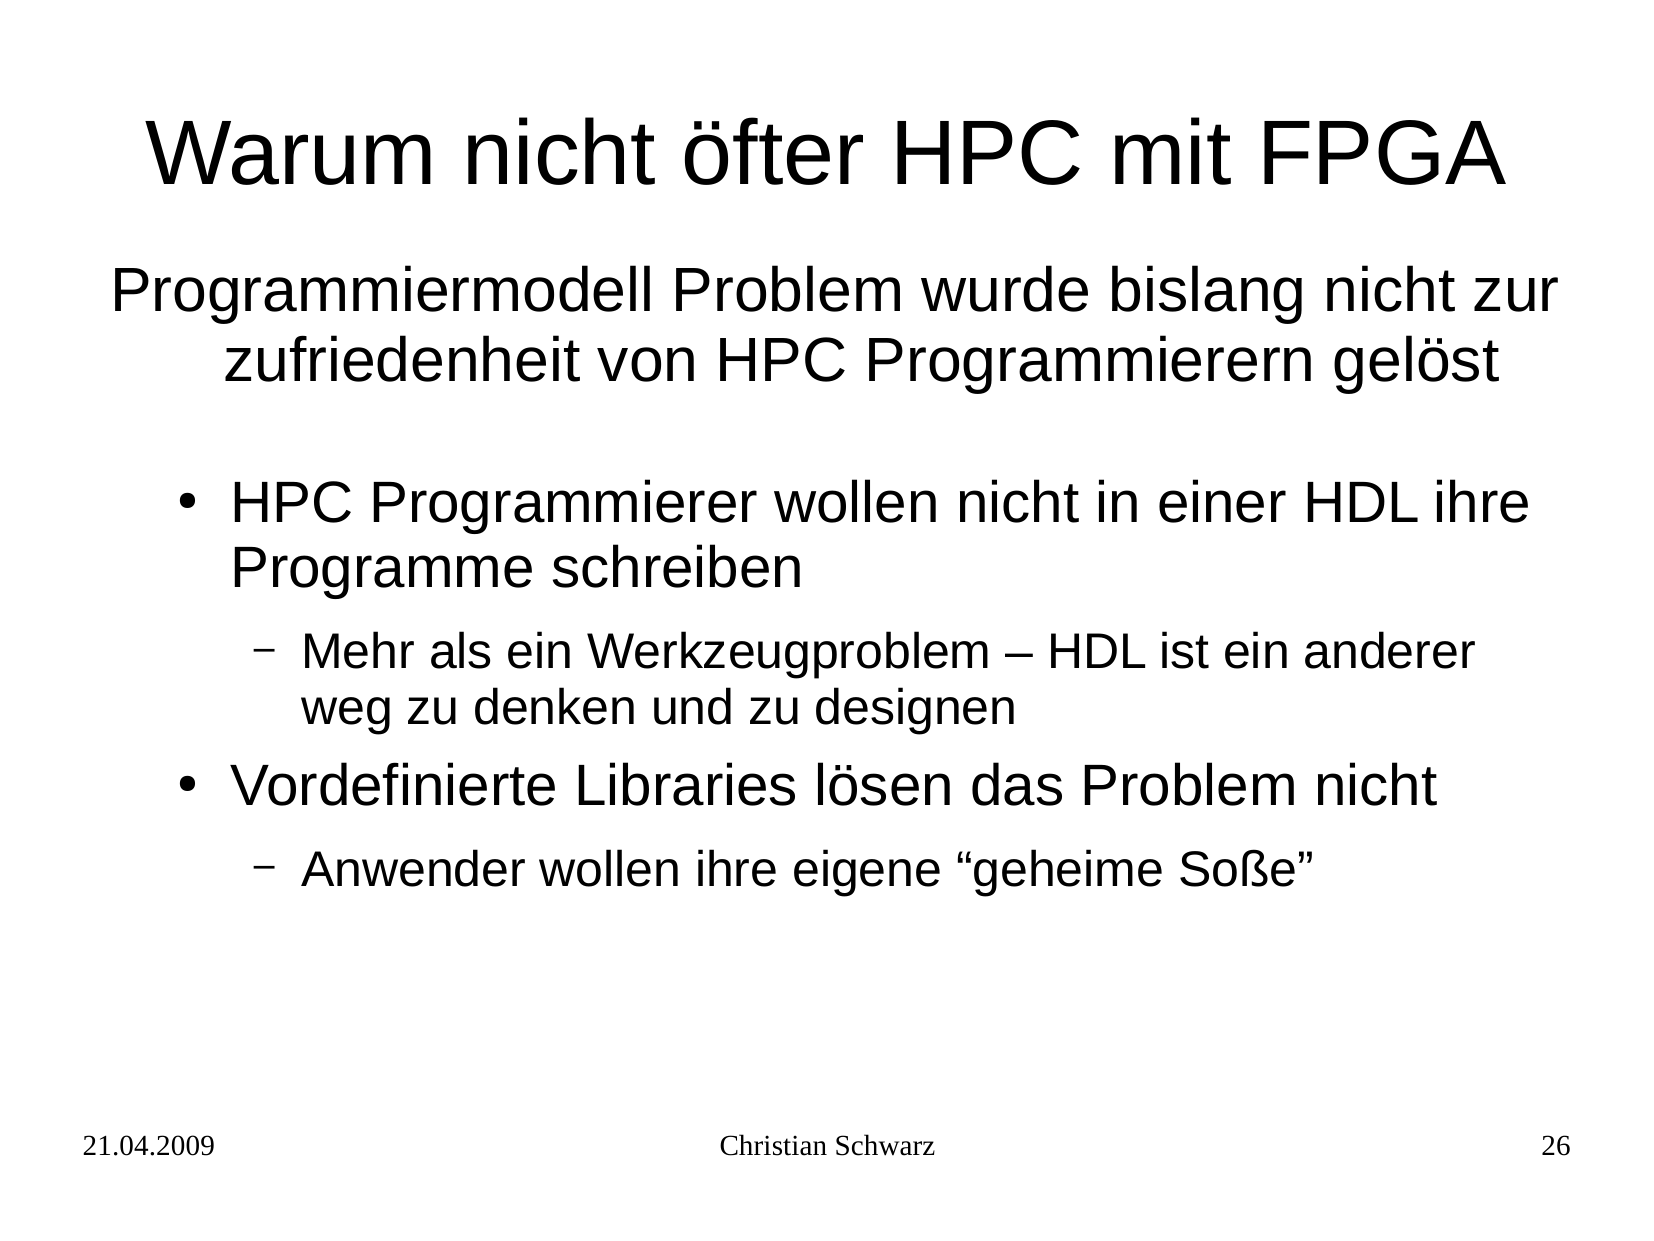

# Warum nicht öfter HPC mit FPGA
Programmiermodell Problem wurde bislang nicht zur zufriedenheit von HPC Programmierern gelöst
HPC Programmierer wollen nicht in einer HDL ihre Programme schreiben
Mehr als ein Werkzeugproblem – HDL ist ein anderer weg zu denken und zu designen
Vordefinierte Libraries lösen das Problem nicht
Anwender wollen ihre eigene “geheime Soße”
21.04.2009
Christian Schwarz
26